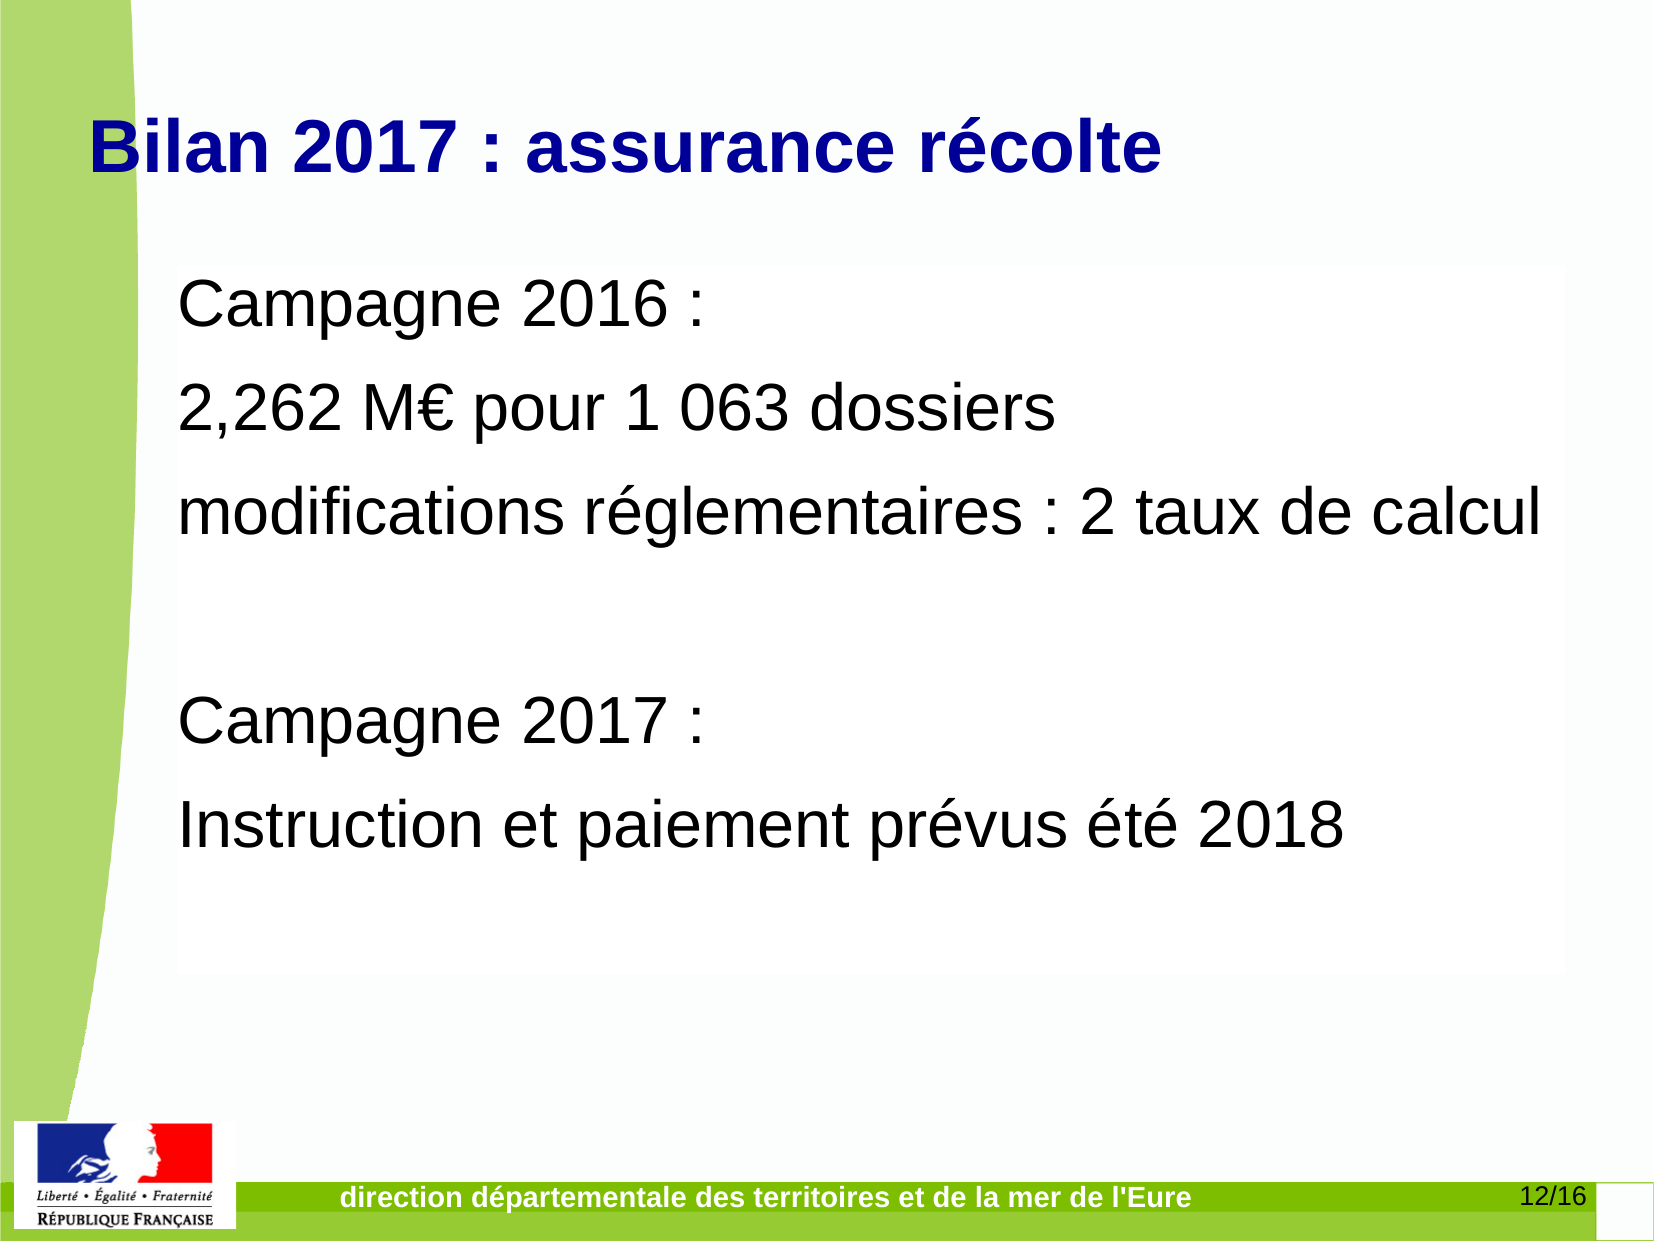

Bilan 2017 : assurance récolte
# Campagne 2016 :
2,262 M€ pour 1 063 dossiers
modifications réglementaires : 2 taux de calcul
Campagne 2017 :
Instruction et paiement prévus été 2018
12